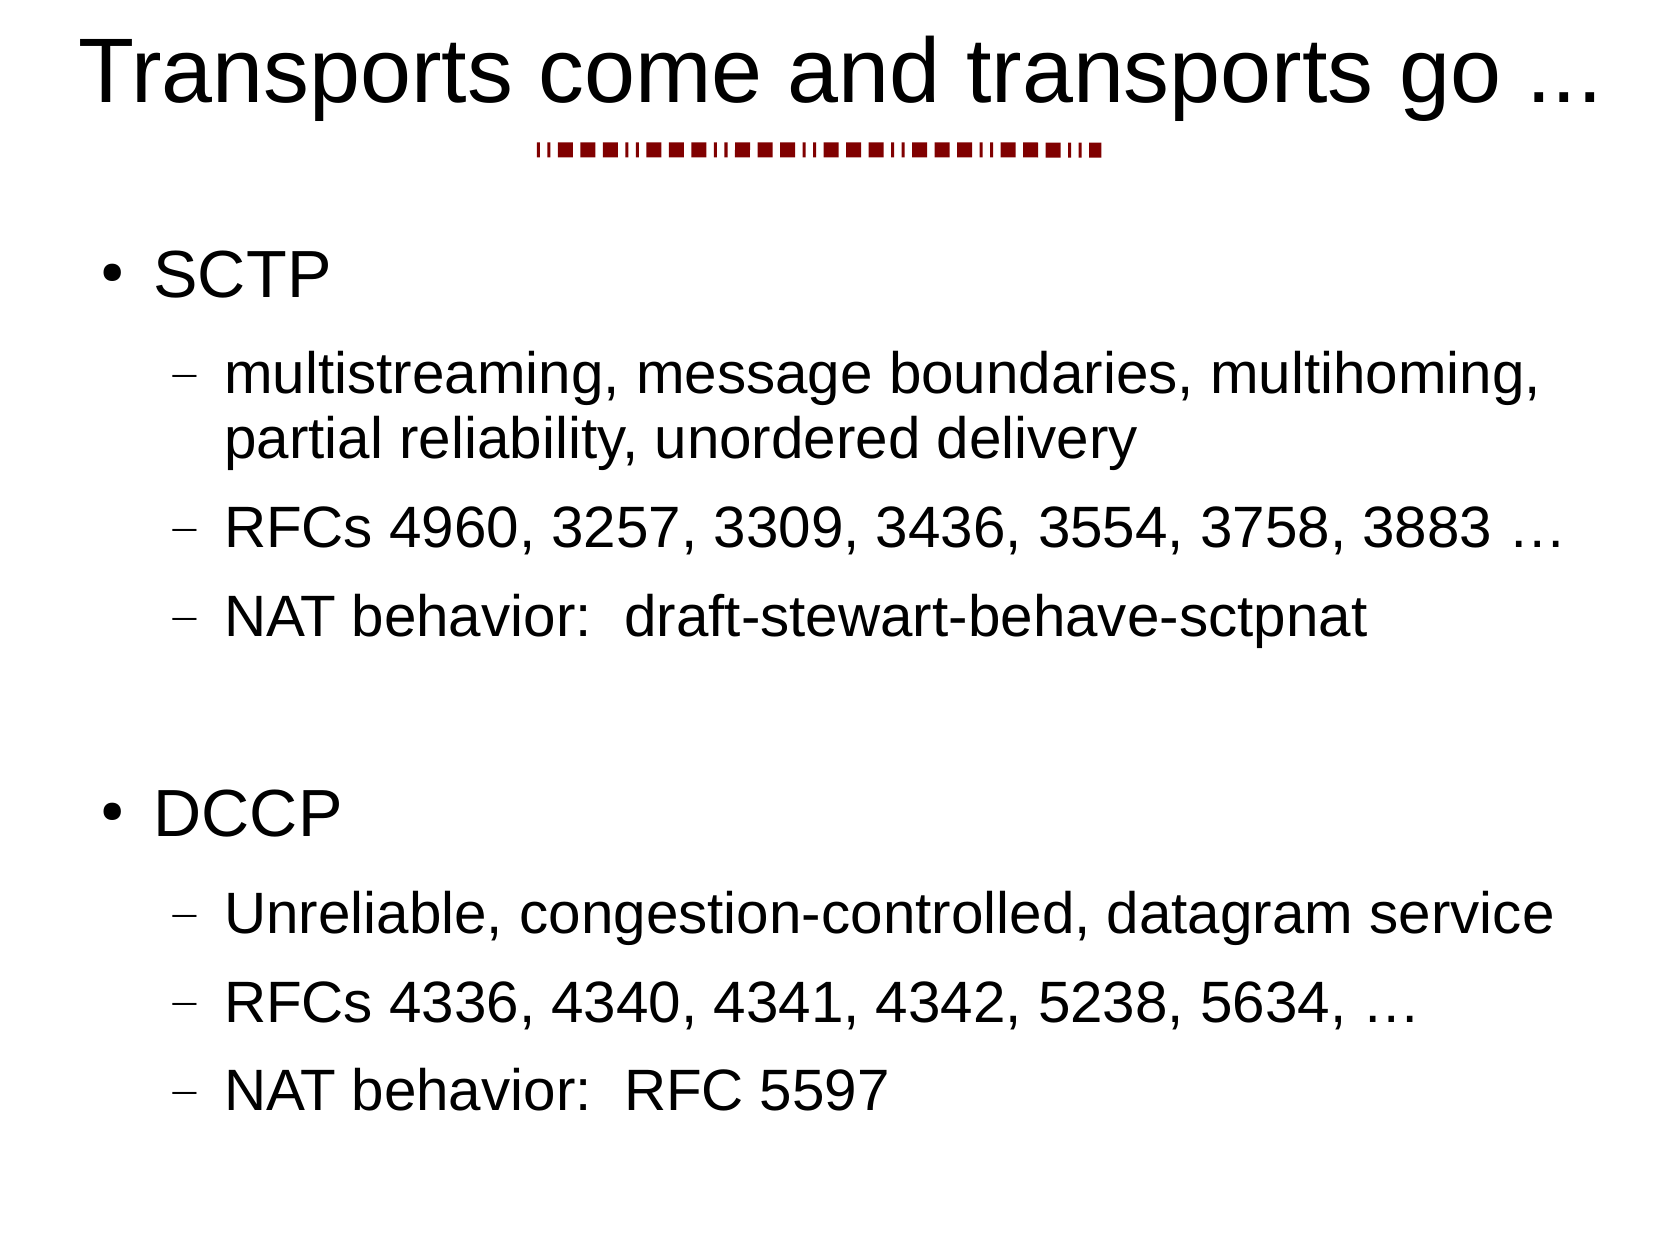

# Transports come and transports go ...
SCTP
multistreaming, message boundaries, multihoming, partial reliability, unordered delivery
RFCs 4960, 3257, 3309, 3436, 3554, 3758, 3883 …
NAT behavior: draft-stewart-behave-sctpnat
DCCP
Unreliable, congestion-controlled, datagram service
RFCs 4336, 4340, 4341, 4342, 5238, 5634, …
NAT behavior: RFC 5597